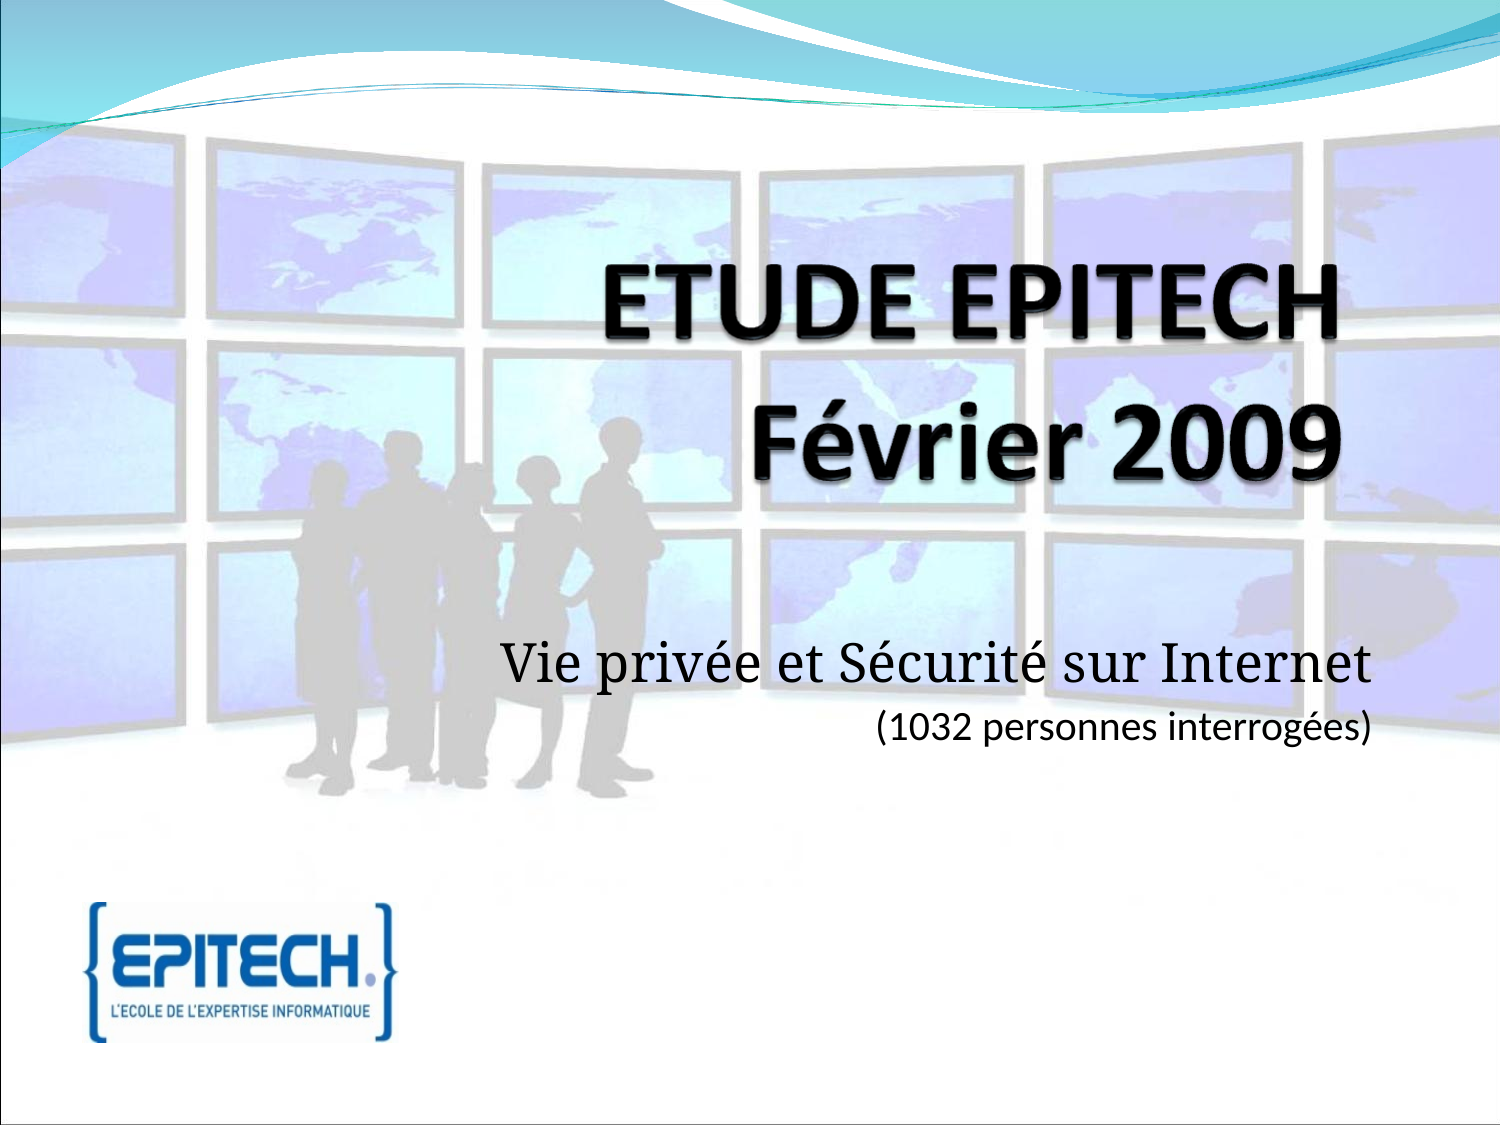

Vie privée et Sécurité sur Internet
(1032 personnes interrogées)